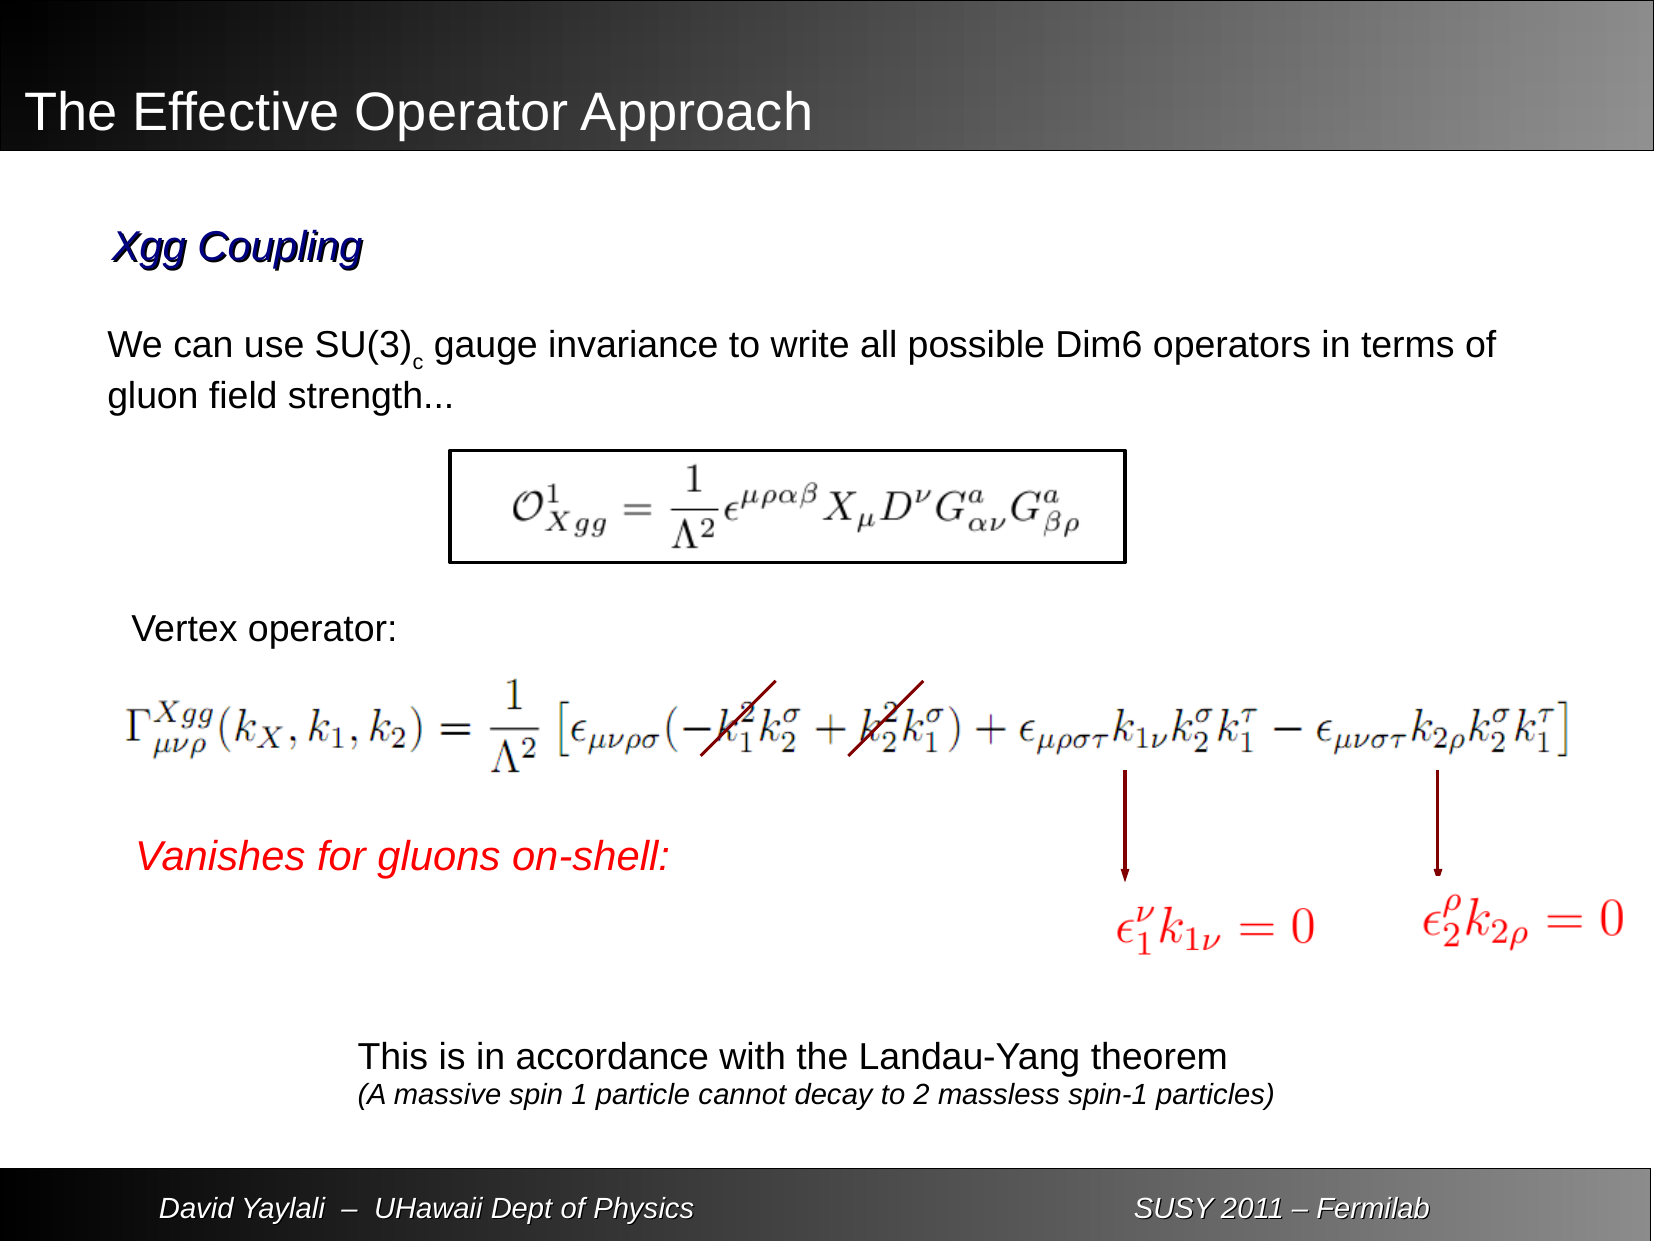

The Effective Operator Approach
Xgg Coupling
We can use SU(3)c gauge invariance to write all possible Dim6 operators in terms of gluon field strength...
Vertex operator:
Vanishes for gluons on-shell:
This is in accordance with the Landau-Yang theorem
(A massive spin 1 particle cannot decay to 2 massless spin-1 particles)